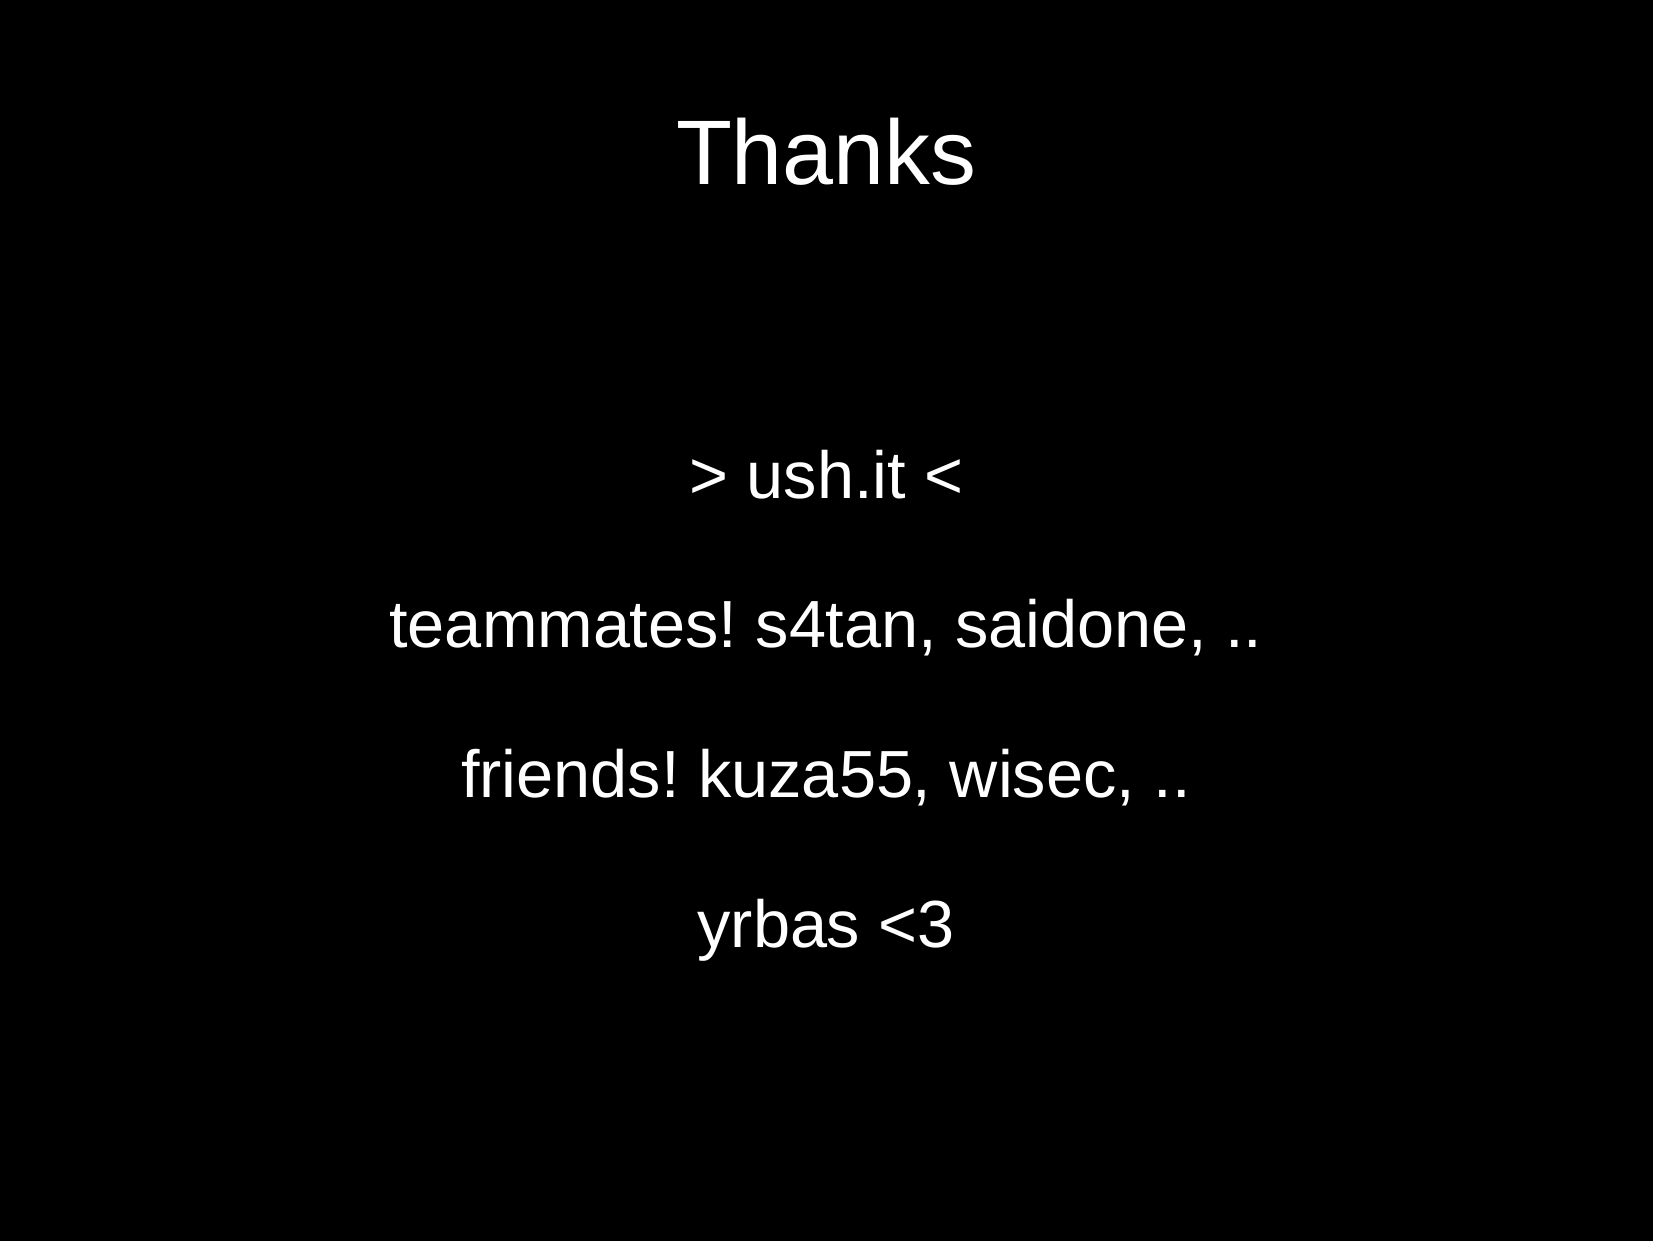

# Thanks
> ush.it <
teammates! s4tan, saidone, ..
friends! kuza55, wisec, ..
yrbas <3